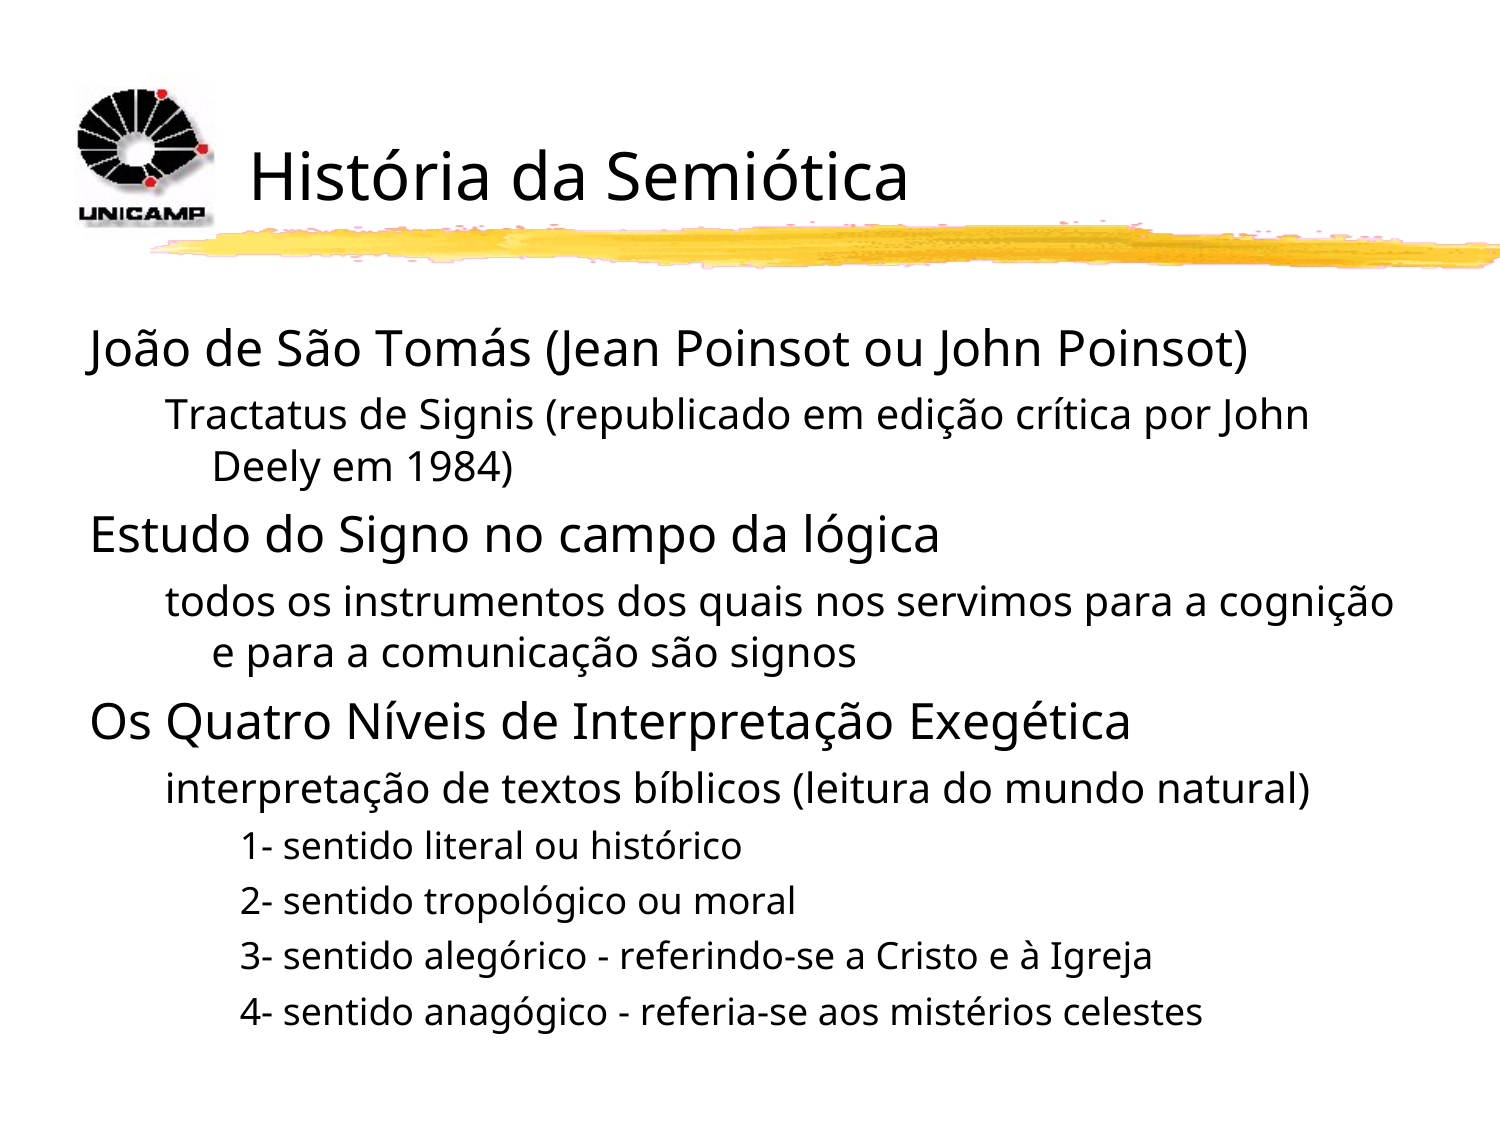

# História da Semiótica
João de São Tomás (Jean Poinsot ou John Poinsot)
Tractatus de Signis (republicado em edição crítica por John Deely em 1984)
Estudo do Signo no campo da lógica
todos os instrumentos dos quais nos servimos para a cognição e para a comunicação são signos
Os Quatro Níveis de Interpretação Exegética
interpretação de textos bíblicos (leitura do mundo natural)
1- sentido literal ou histórico
2- sentido tropológico ou moral
3- sentido alegórico - referindo-se a Cristo e à Igreja
4- sentido anagógico - referia-se aos mistérios celestes